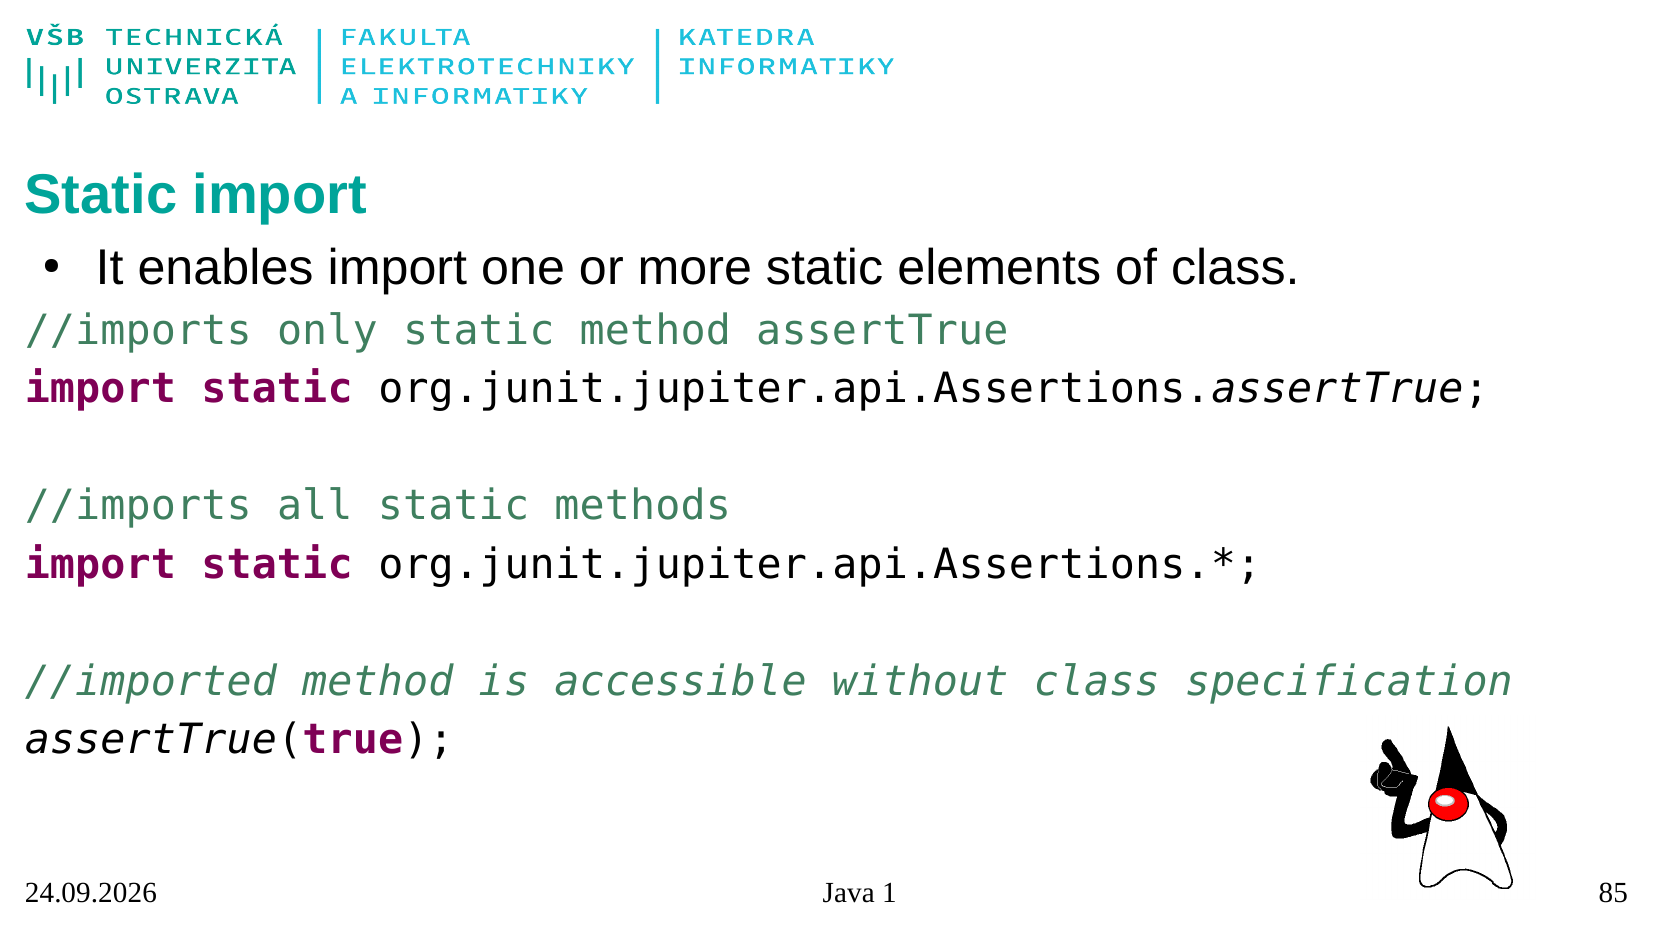

# Static import
It enables import one or more static elements of class.
//imports only static method assertTrue
import static org.junit.jupiter.api.Assertions.assertTrue;
//imports all static methods
import static org.junit.jupiter.api.Assertions.*;
//imported method is accessible without class specification
assertTrue(true);
Java 1
85